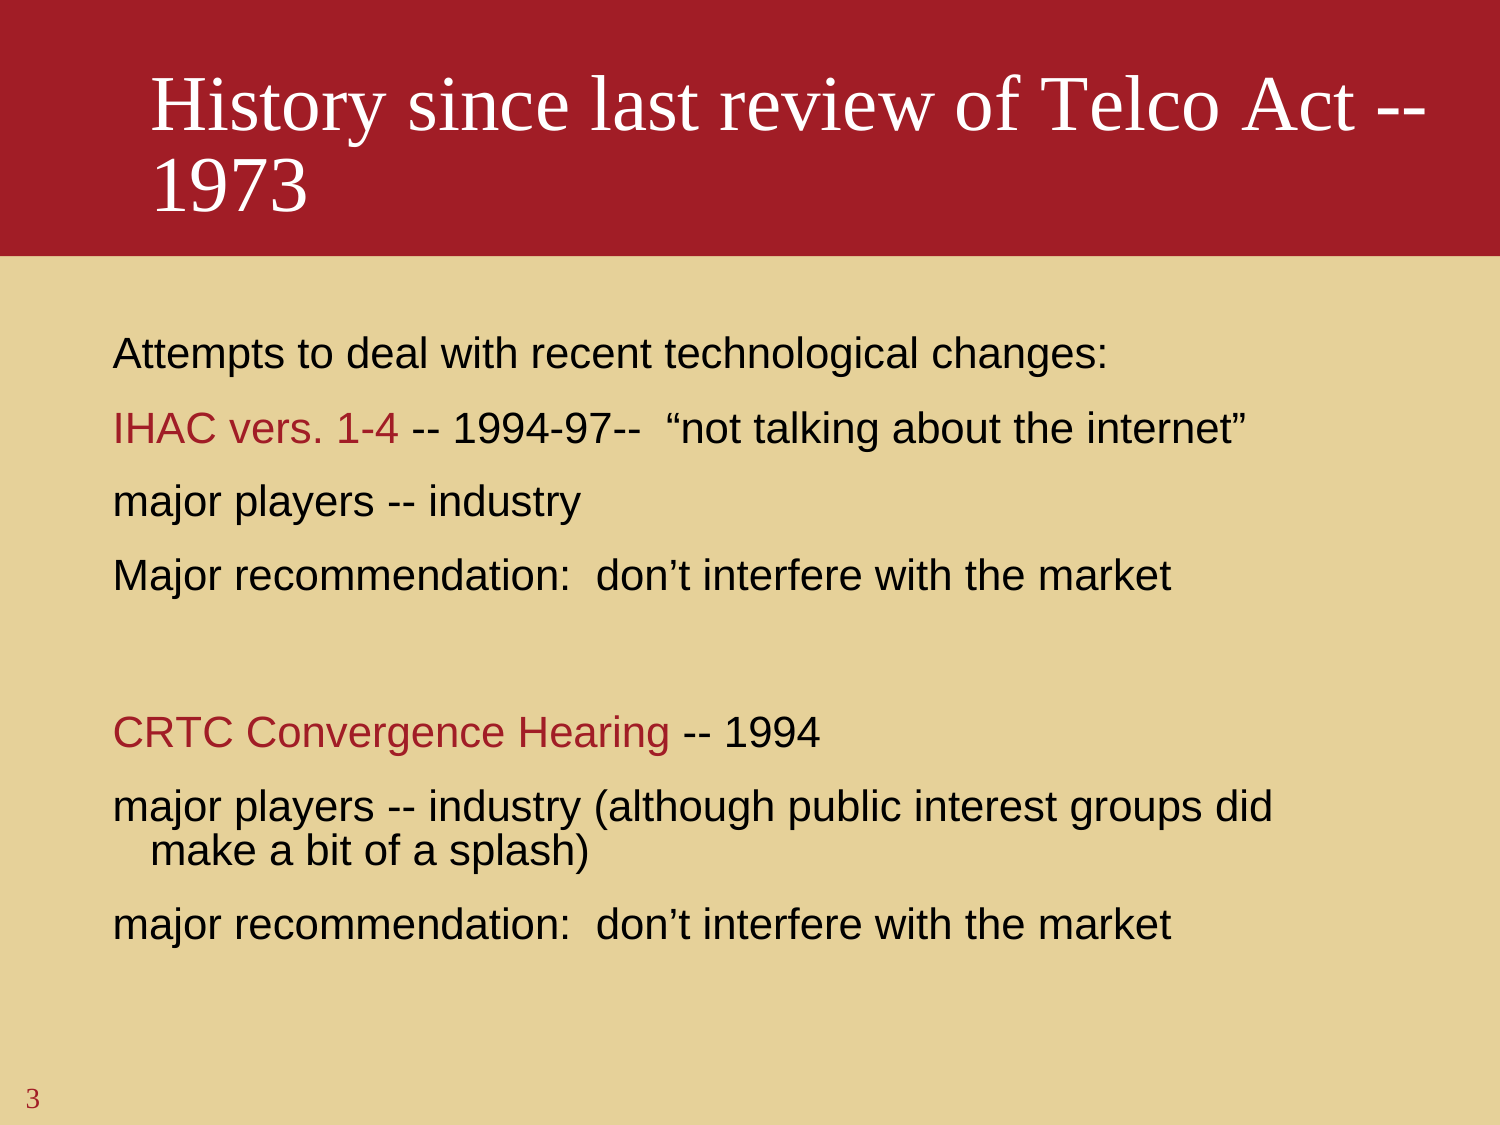

# History since last review of Telco Act -- 1973
Attempts to deal with recent technological changes:
IHAC vers. 1-4 -- 1994-97-- “not talking about the internet”
major players -- industry
Major recommendation: don’t interfere with the market
CRTC Convergence Hearing -- 1994
major players -- industry (although public interest groups did make a bit of a splash)
major recommendation: don’t interfere with the market